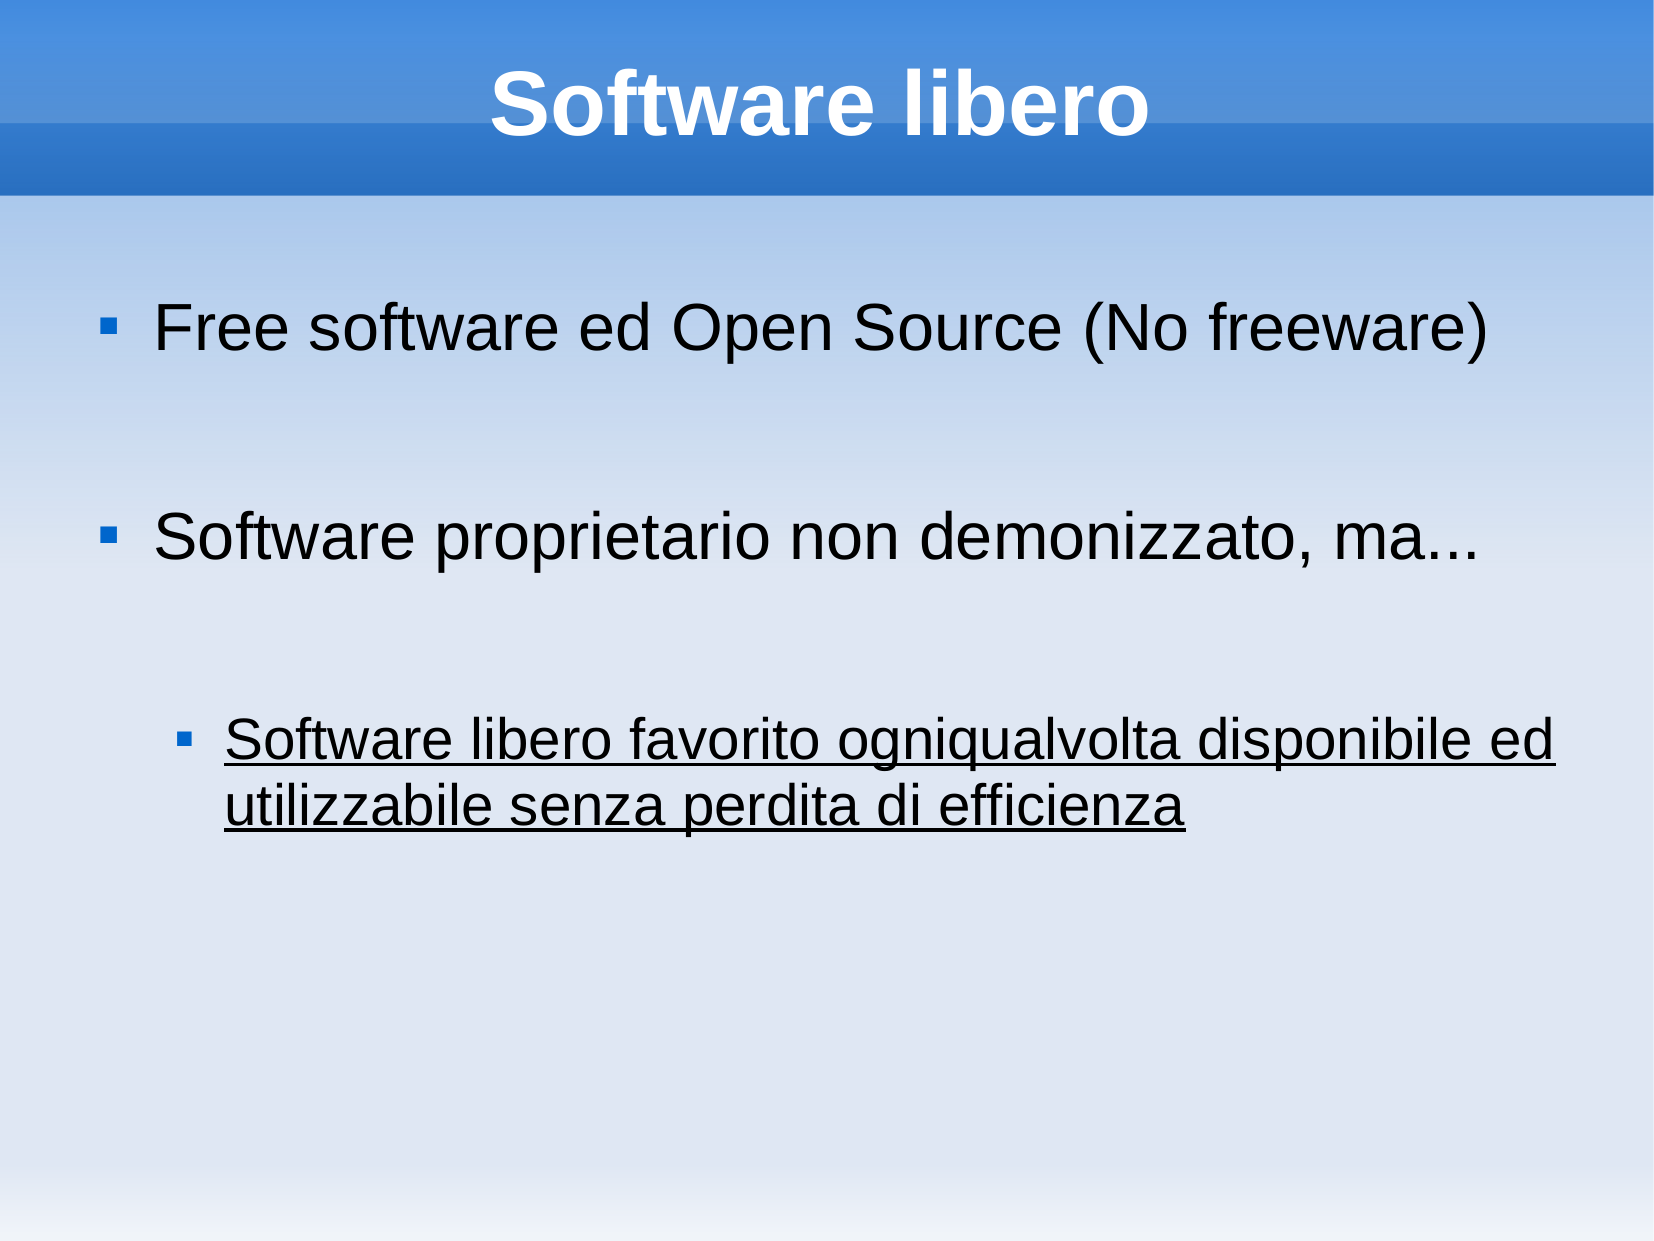

# Software libero
Free software ed Open Source (No freeware)
Software proprietario non demonizzato, ma...
Software libero favorito ogniqualvolta disponibile ed utilizzabile senza perdita di efficienza